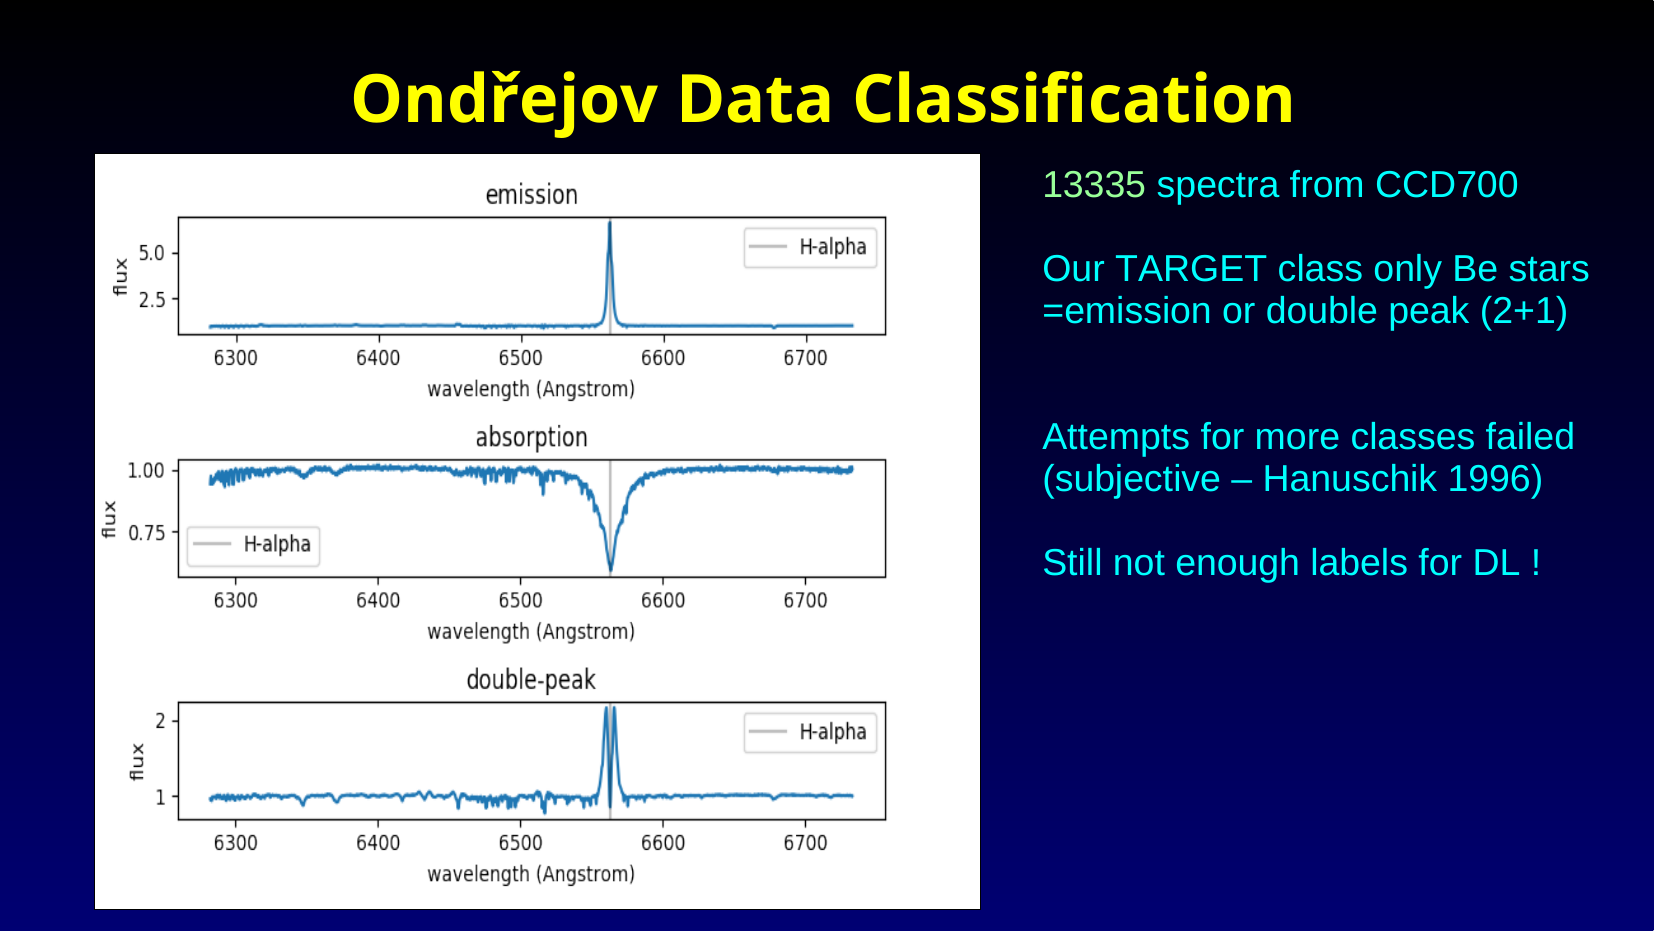

# Ondřejov Data Classification
13335 spectra from CCD700
Our TARGET class only Be stars
=emission or double peak (2+1)
Attempts for more classes failed
(subjective – Hanuschik 1996)
Still not enough labels for DL !